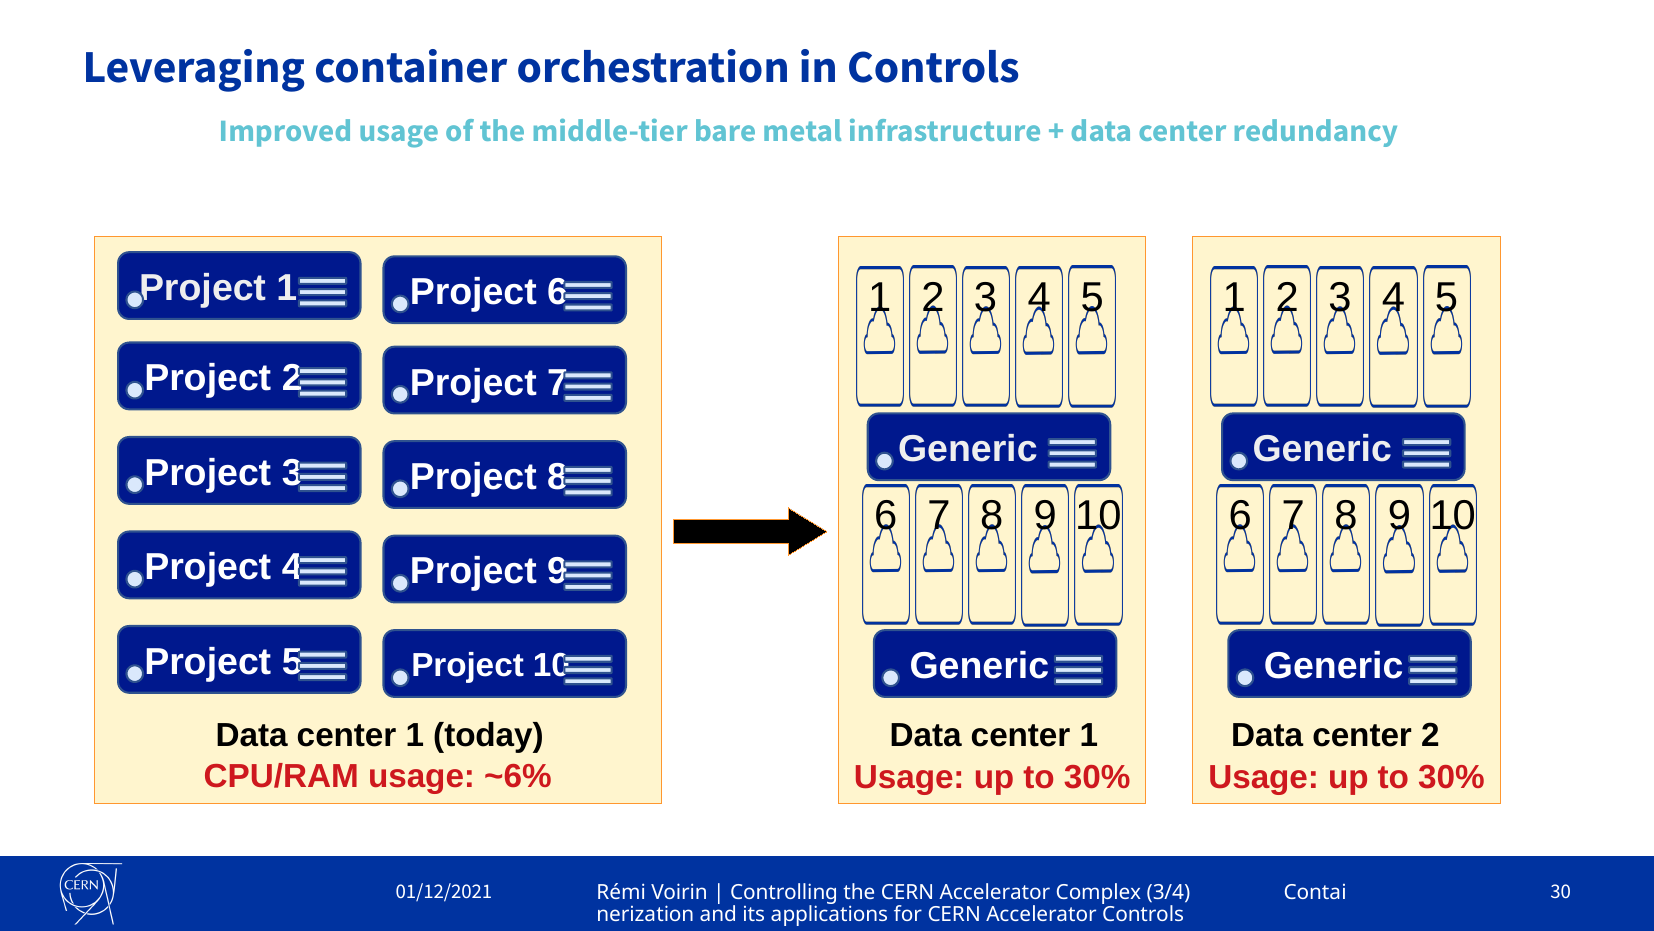

# Leveraging container orchestration in Controls
Improved usage of the middle-tier bare metal infrastructure + data center redundancy
Project 1
Project 6
2
5
2
5
1
1
3
4
3
4
Project 2
Project 7
Generic
Generic
Project 3
Project 8
7
10
7
10
6
6
8
9
8
9
Project 4
Project 9
Project 5
Project 10
Generic
Generic
Data center 1 (today)
Data center 1
Data center 2
CPU/RAM usage: ~6%
Usage: up to 30%
Usage: up to 30%
01/12/2021
Rémi Voirin | Controlling the CERN Accelerator Complex (3/4) Containerization and its applications for CERN Accelerator Controls
30